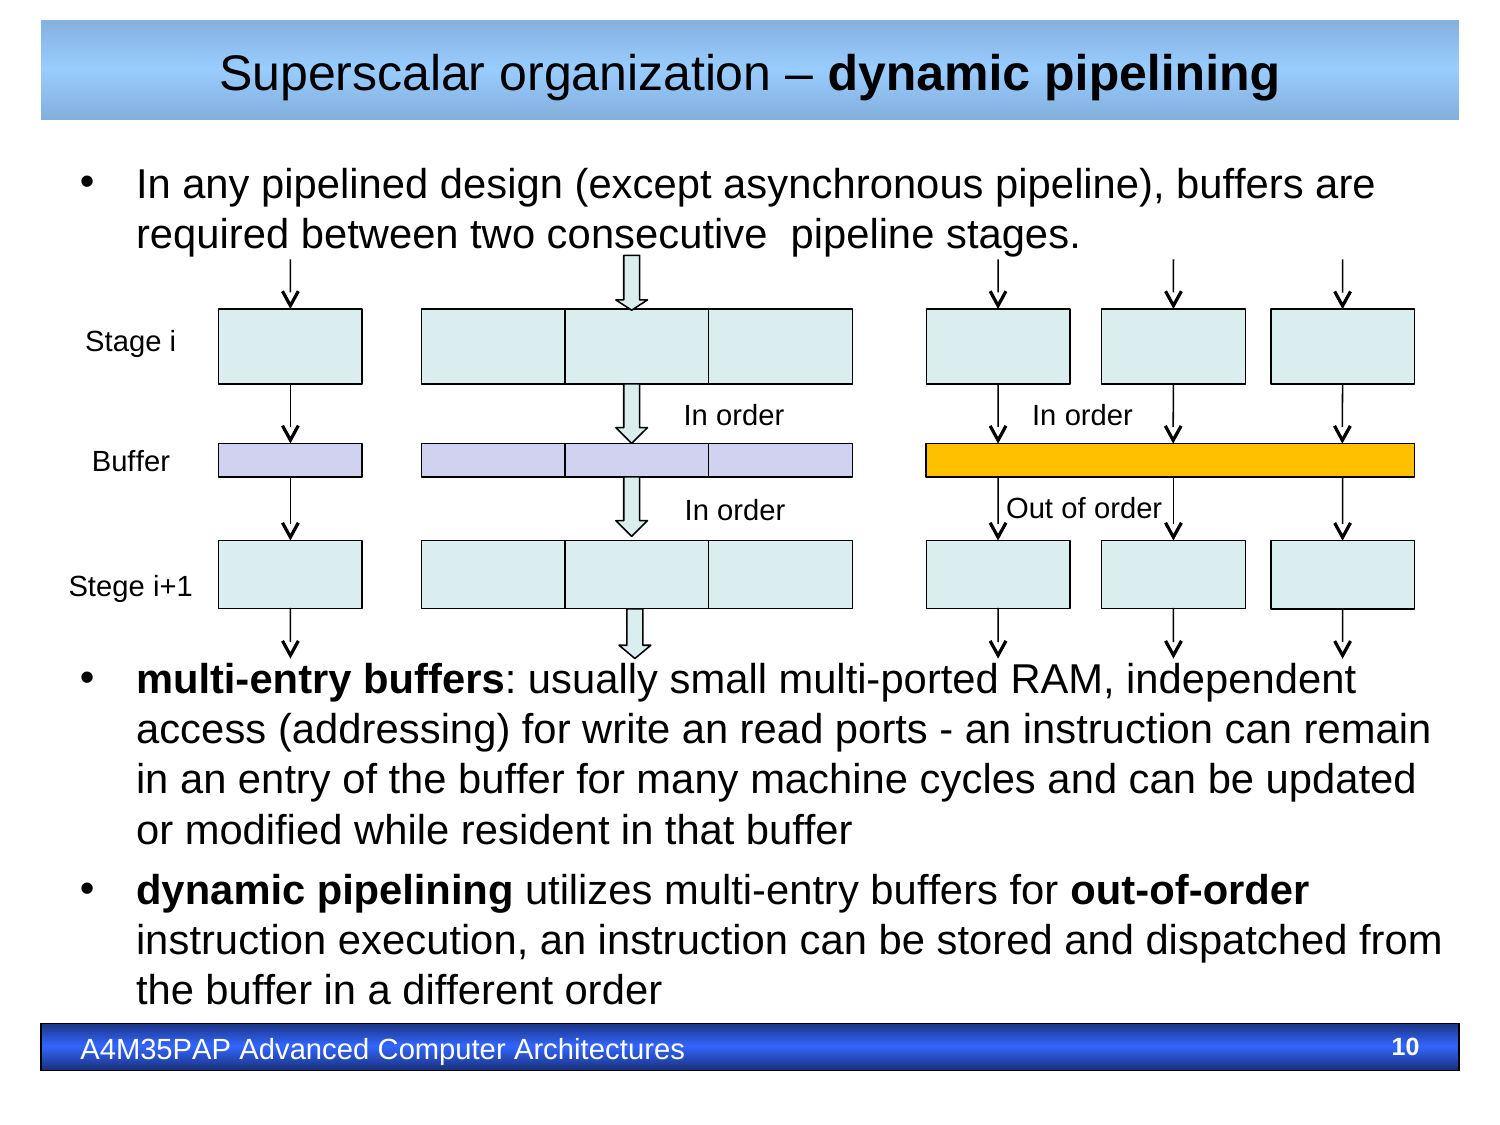

# Superscalar organization – dynamic pipelining
In any pipelined design (except asynchronous pipeline), buffers are required between two consecutive pipeline stages.
Stage i
In order
In order
Buffer
Out of order
In order
Stege i+1
multi-entry buffers: usually small multi-ported RAM, independent access (addressing) for write an read ports - an instruction can remain in an entry of the buffer for many machine cycles and can be updated or modiﬁed while resident in that buffer
dynamic pipelining utilizes multi-entry buffers for out-of-order instruction execution, an instruction can be stored and dispatched from the buffer in a different order
10